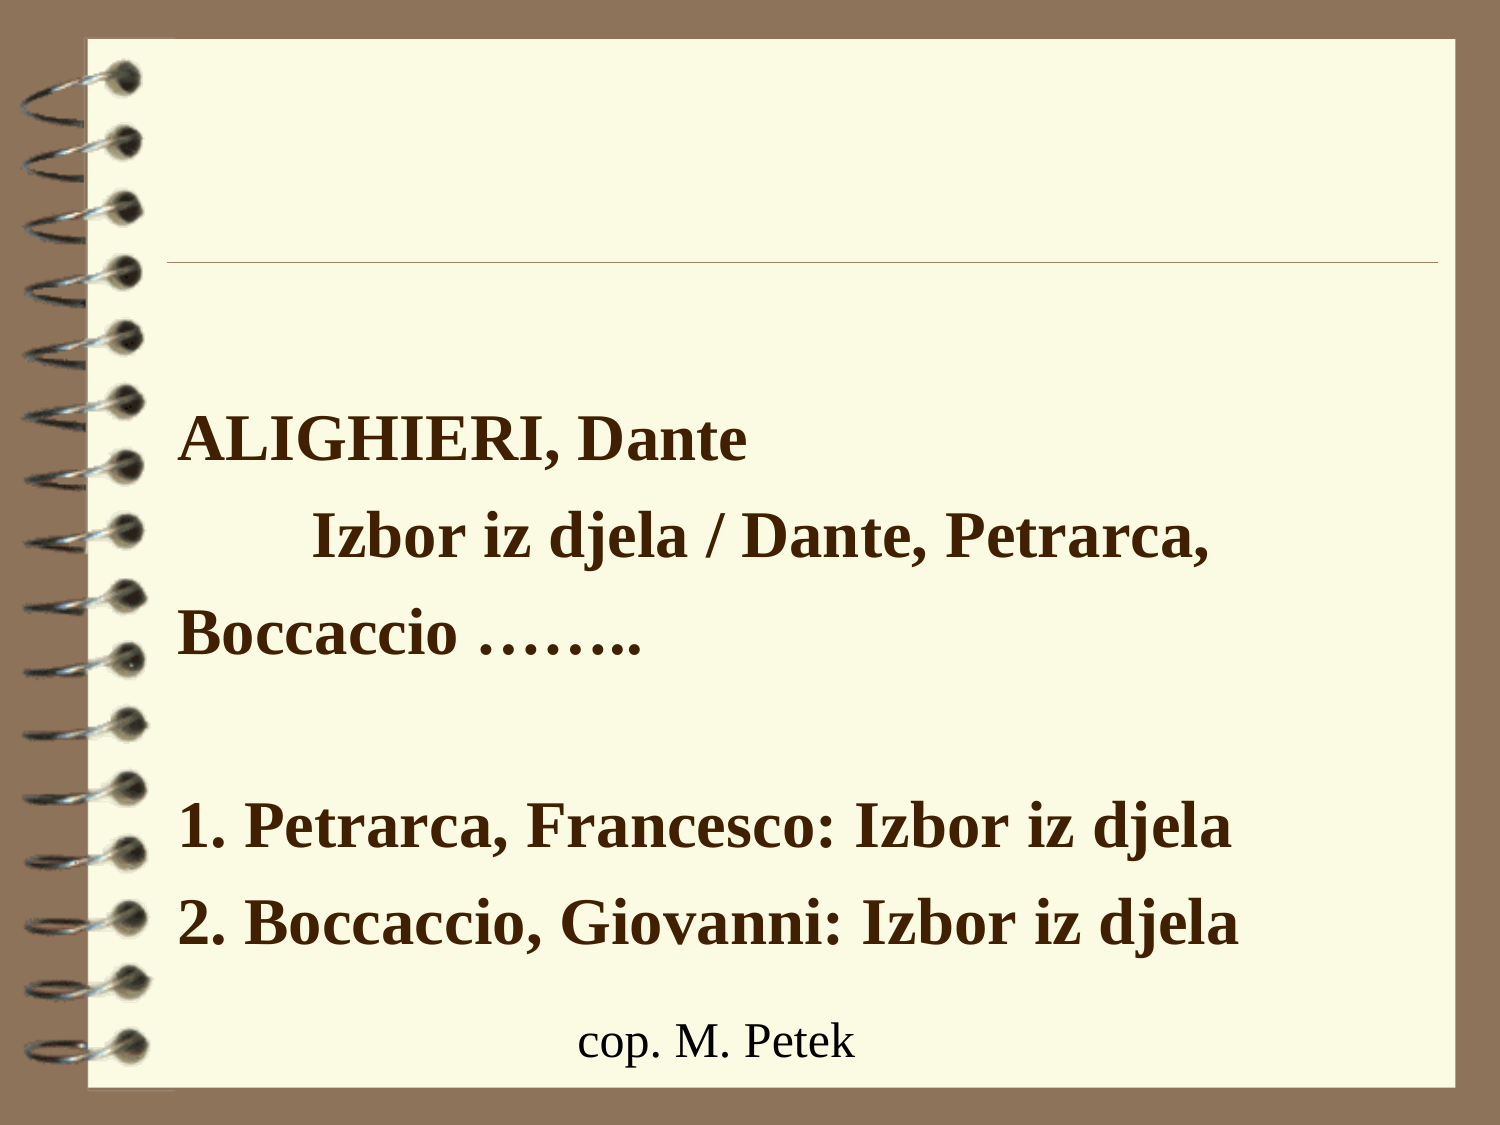

# ALIGHIERI, Dante
 Izbor iz djela / Dante, Petrarca,
Boccaccio ……..
1. Petrarca, Francesco: Izbor iz djela
2. Boccaccio, Giovanni: Izbor iz djela
cop. M. Petek